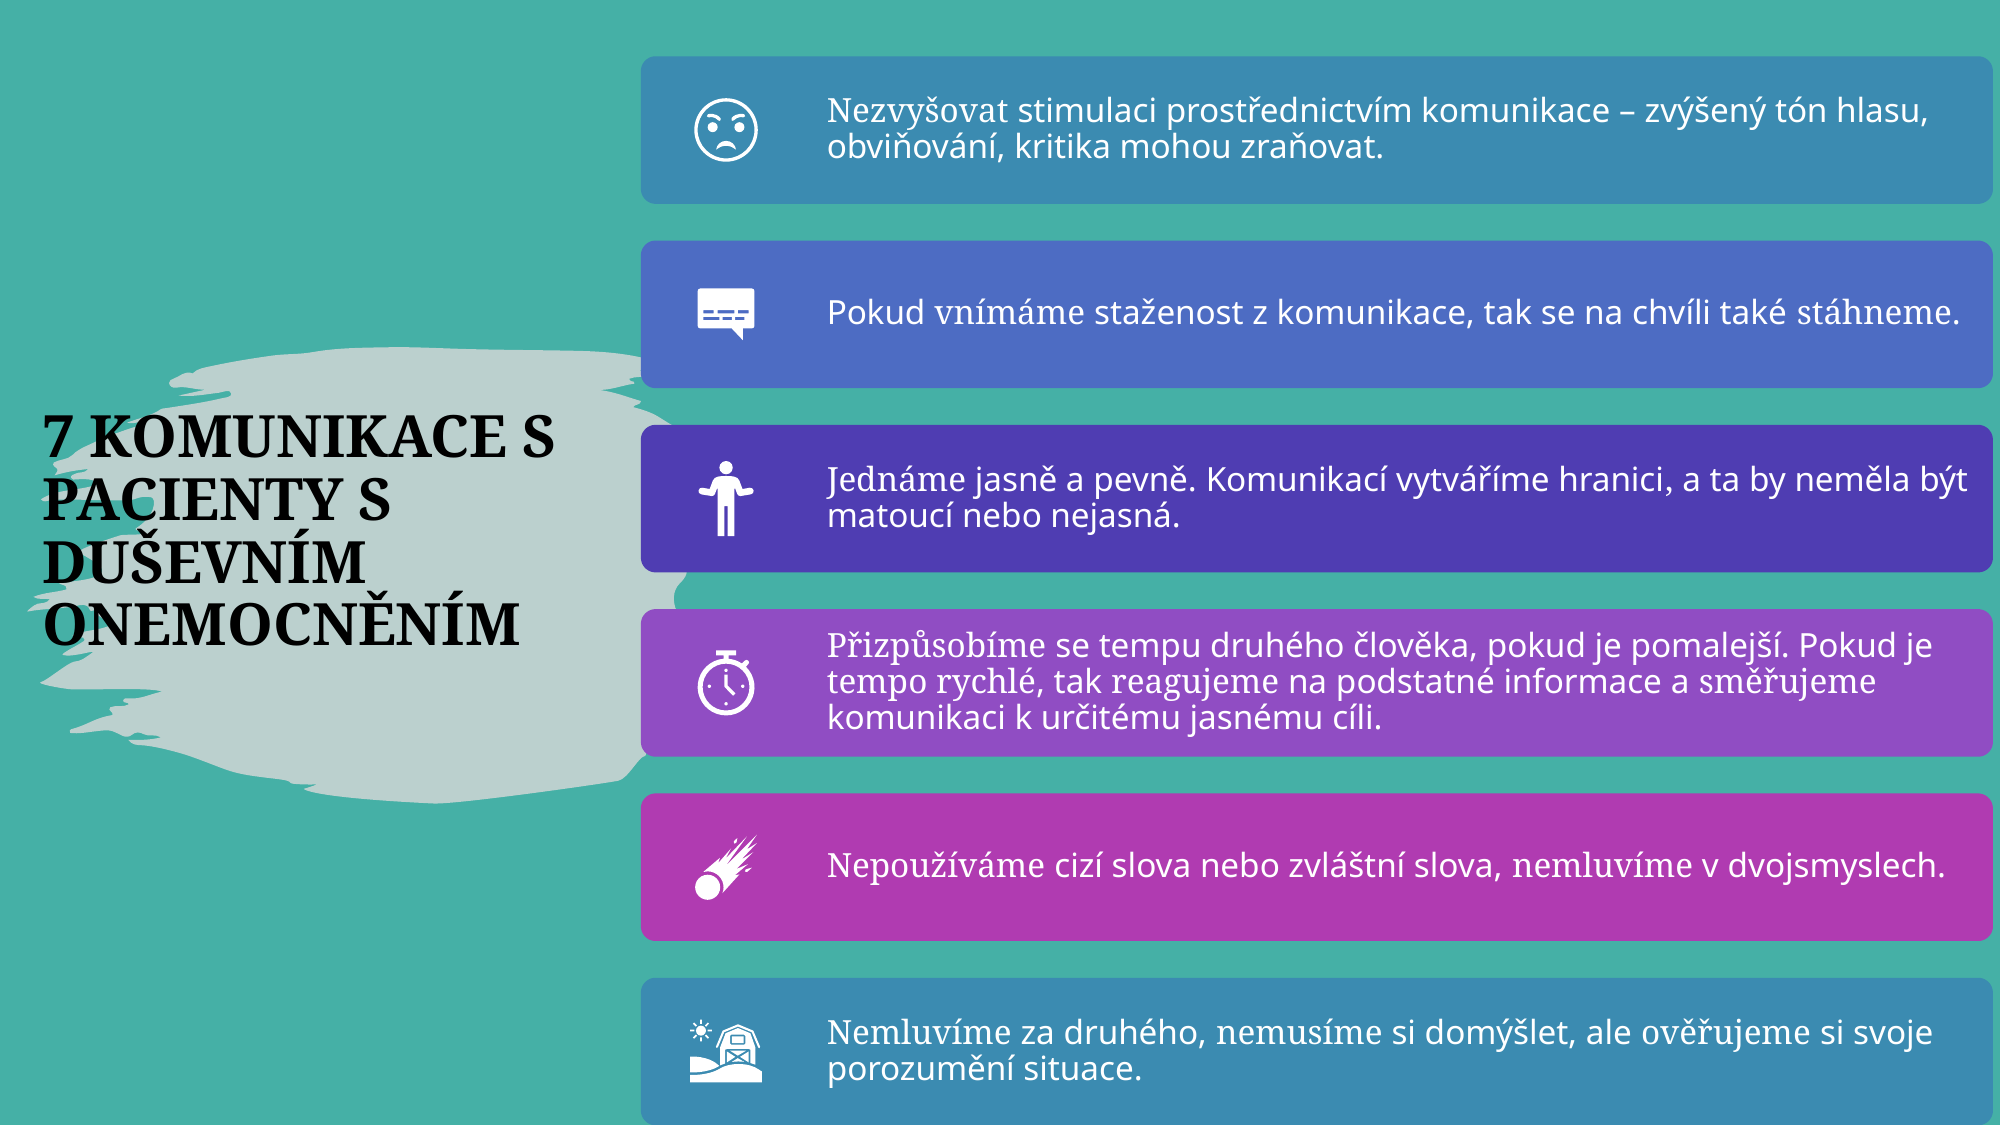

Nezvyšovat stimulaci prostřednictvím komunikace – zvýšený tón hlasu, obviňování, kritika mohou zraňovat.
Pokud vnímáme staženost z komunikace, tak se na chvíli také stáhneme.
Jednáme jasně a pevně. Komunikací vytváříme hranici, a ta by neměla být matoucí nebo nejasná.
Přizpůsobíme se tempu druhého člověka, pokud je pomalejší. Pokud je tempo rychlé, tak reagujeme na podstatné informace a směřujeme komunikaci k určitému jasnému cíli.
Nepoužíváme cizí slova nebo zvláštní slova, nemluvíme v dvojsmyslech.
Nemluvíme za druhého, nemusíme si domýšlet, ale ověřujeme si svoje porozumění situace.
# 7 KOMUNIKACE S PACIENTY S DUŠEVNÍM ONEMOCNĚNÍM